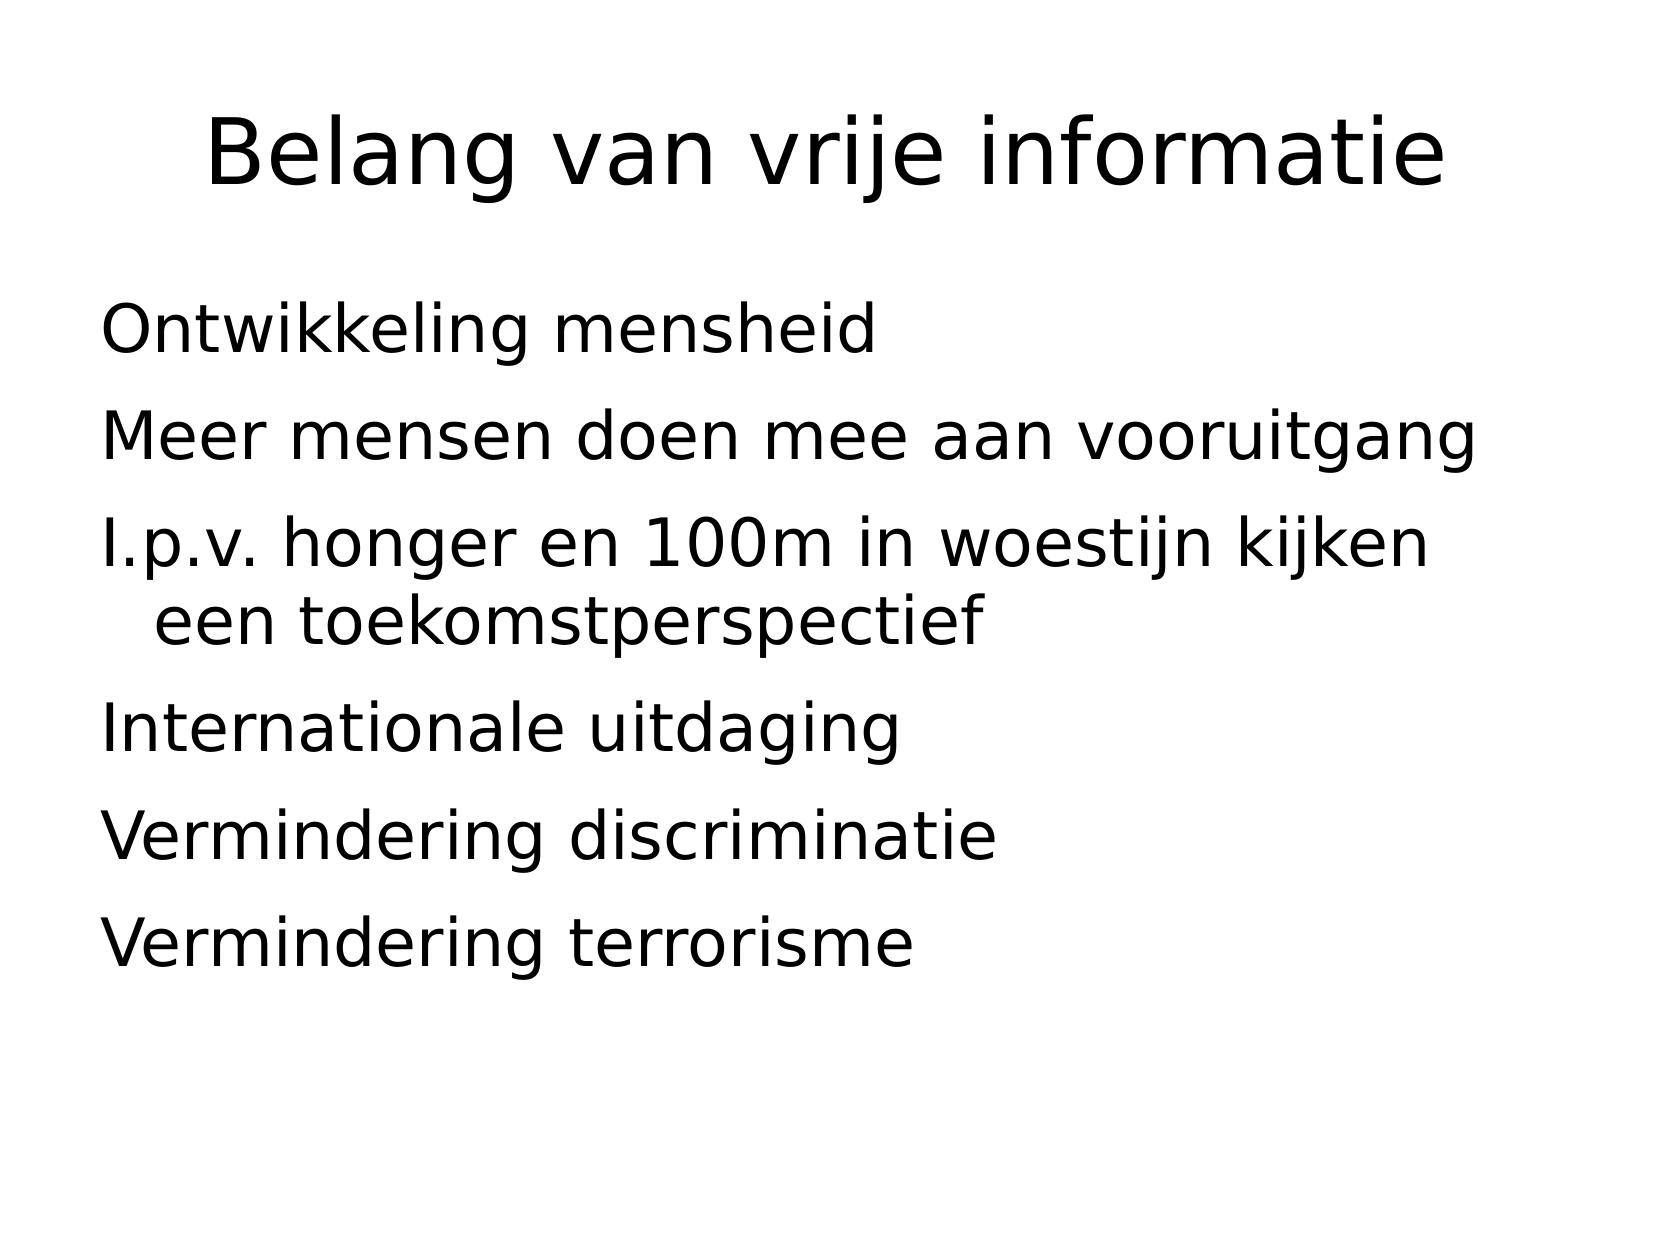

# Belang van vrije informatie
Ontwikkeling mensheid
Meer mensen doen mee aan vooruitgang
I.p.v. honger en 100m in woestijn kijken een toekomstperspectief
Internationale uitdaging
Vermindering discriminatie
Vermindering terrorisme